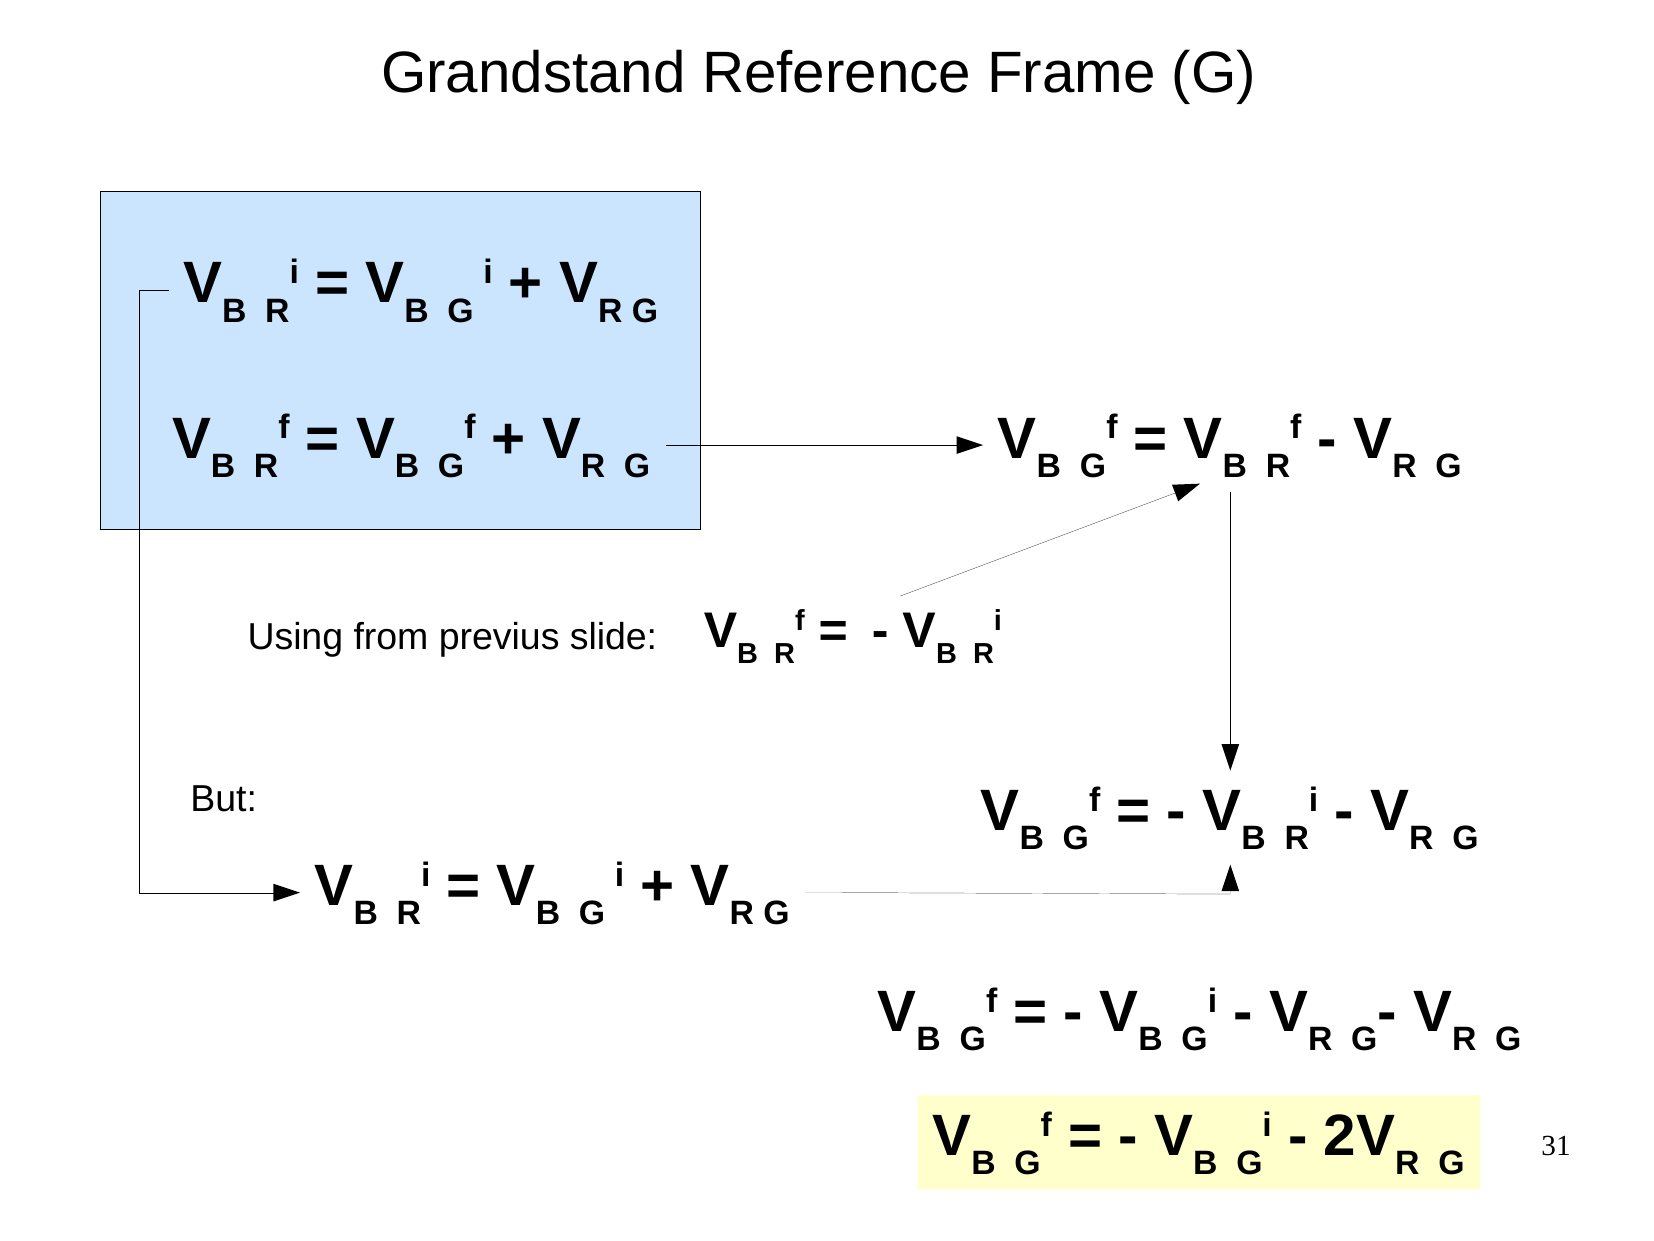

Grandstand Reference Frame (G)
VB Ri = VB G i + VR G
VB Rf = VB Gf + VR G
VB Gf = VB Rf - VR G
 VB Rf = - VB Ri
Using from previus slide:
But:
VB Gf = - VB Ri - VR G
VB Ri = VB G i + VR G
VB Gf = - VB Gi - VR G- VR G
VB Gf = - VB Gi - 2VR G
31